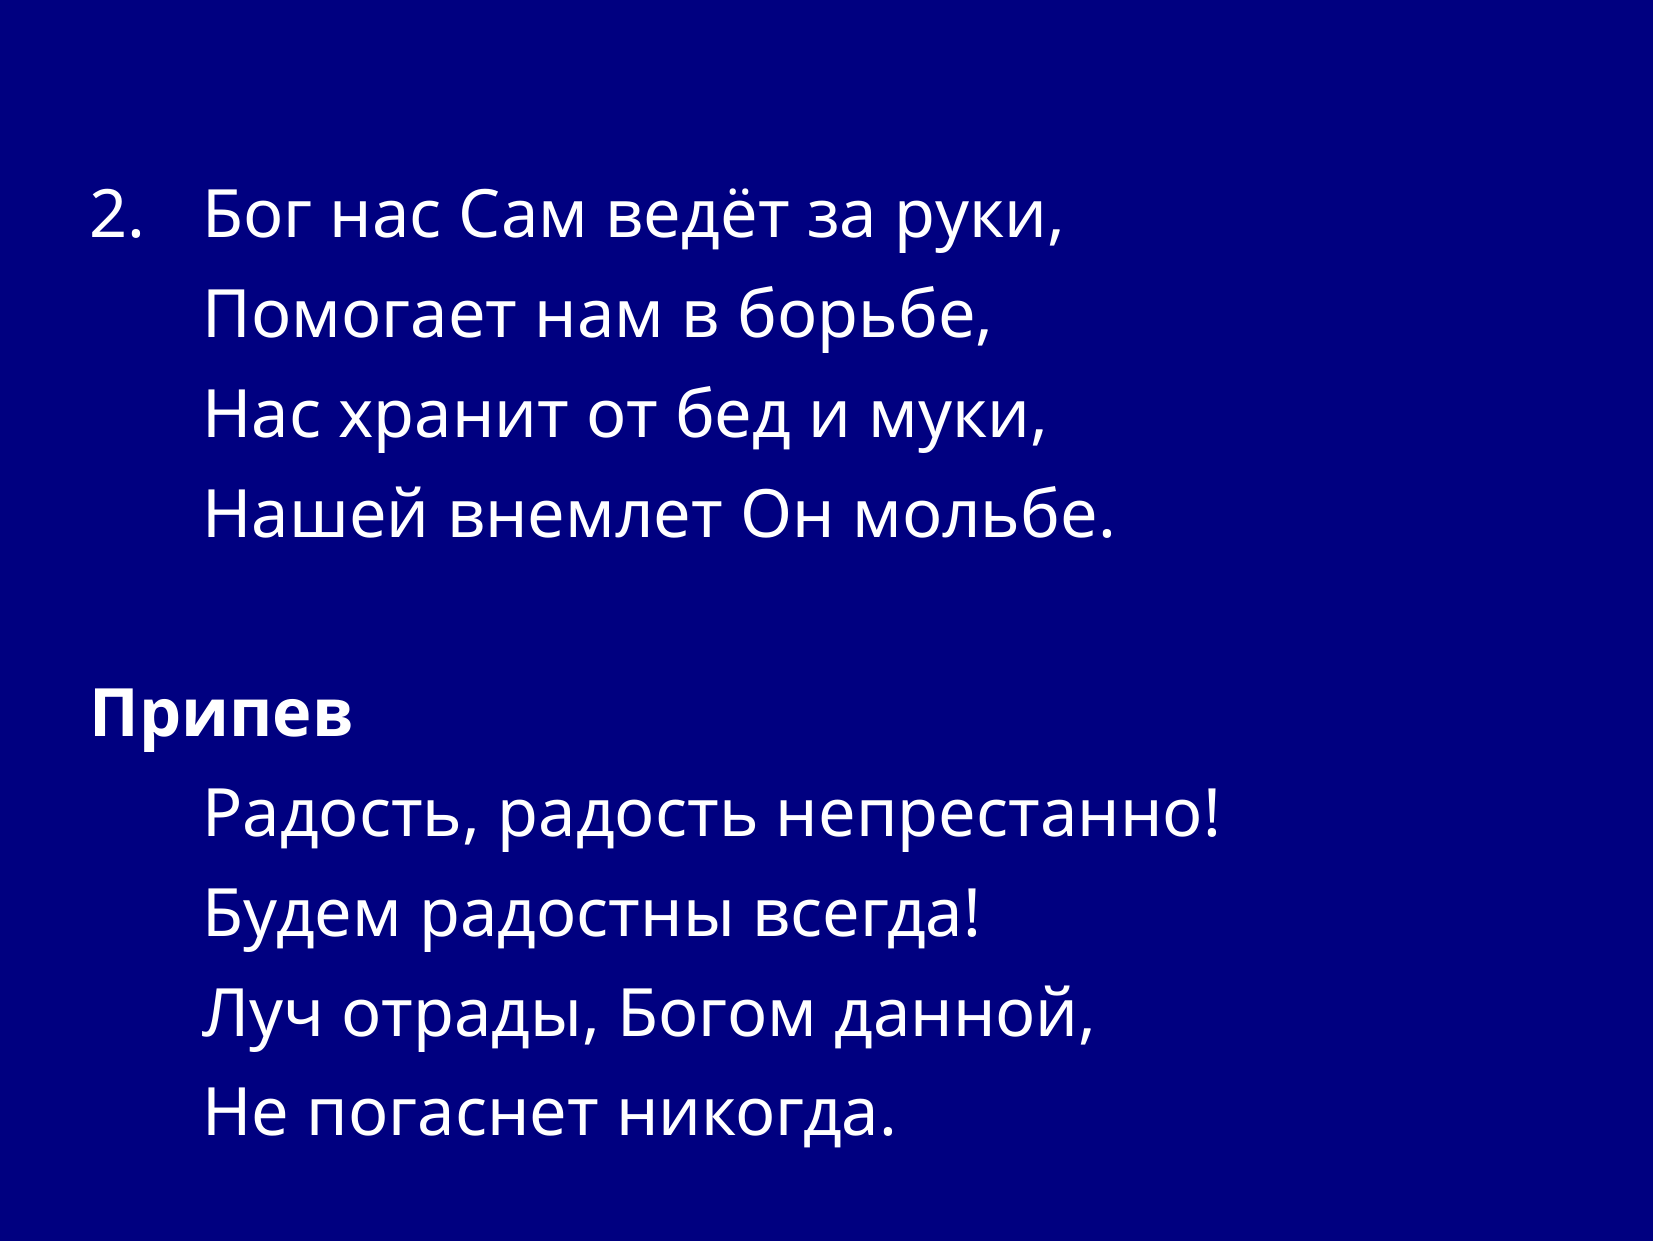

2.	Бог нас Сам ведёт за руки,
	Помогает нам в борьбе,
	Нас хранит от бед и муки,
	Нашей внемлет Он мольбе.
Припев
	Радость, радость непрестанно!
	Будем радостны всегда!
	Луч отрады, Богом данной,
	Не погаснет никогда.